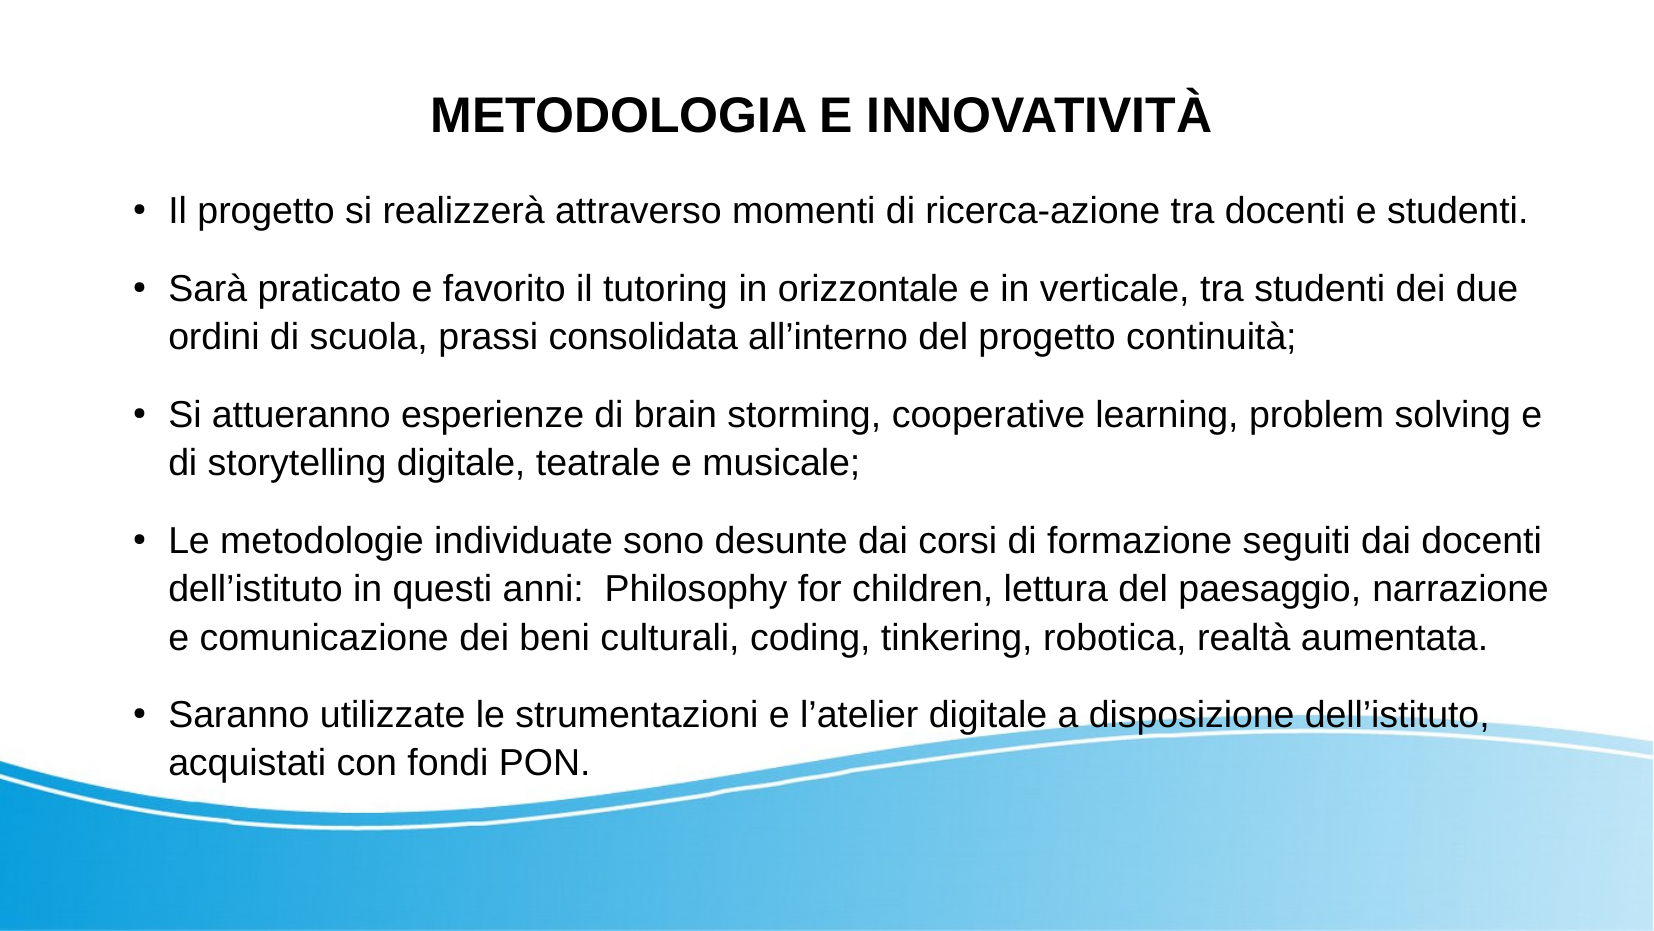

# METODOLOGIA E INNOVATIVITÀ
Il progetto si realizzerà attraverso momenti di ricerca-azione tra docenti e studenti.
Sarà praticato e favorito il tutoring in orizzontale e in verticale, tra studenti dei due ordini di scuola, prassi consolidata all’interno del progetto continuità;
Si attueranno esperienze di brain storming, cooperative learning, problem solving e di storytelling digitale, teatrale e musicale;
Le metodologie individuate sono desunte dai corsi di formazione seguiti dai docenti dell’istituto in questi anni: Philosophy for children, lettura del paesaggio, narrazione e comunicazione dei beni culturali, coding, tinkering, robotica, realtà aumentata.
Saranno utilizzate le strumentazioni e l’atelier digitale a disposizione dell’istituto, acquistati con fondi PON.